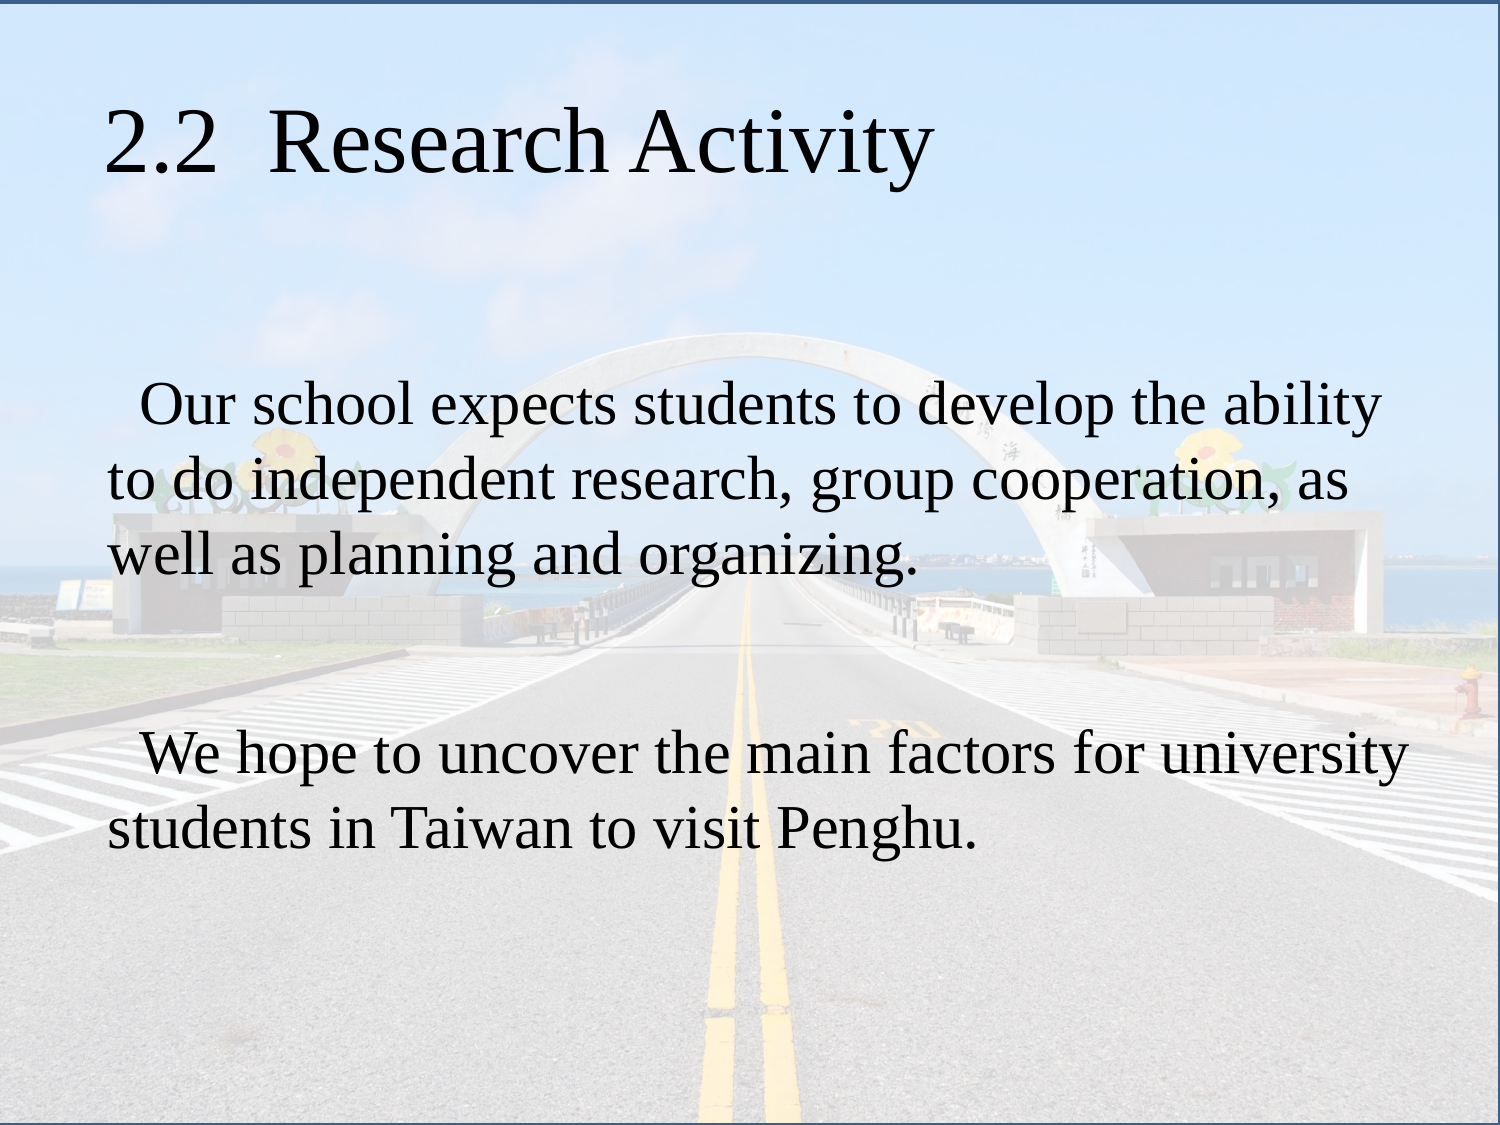

# 2.2 Research Activity
 Our school expects students to develop the ability to do independent research, group cooperation, as well as planning and organizing.
 We hope to uncover the main factors for university students in Taiwan to visit Penghu.